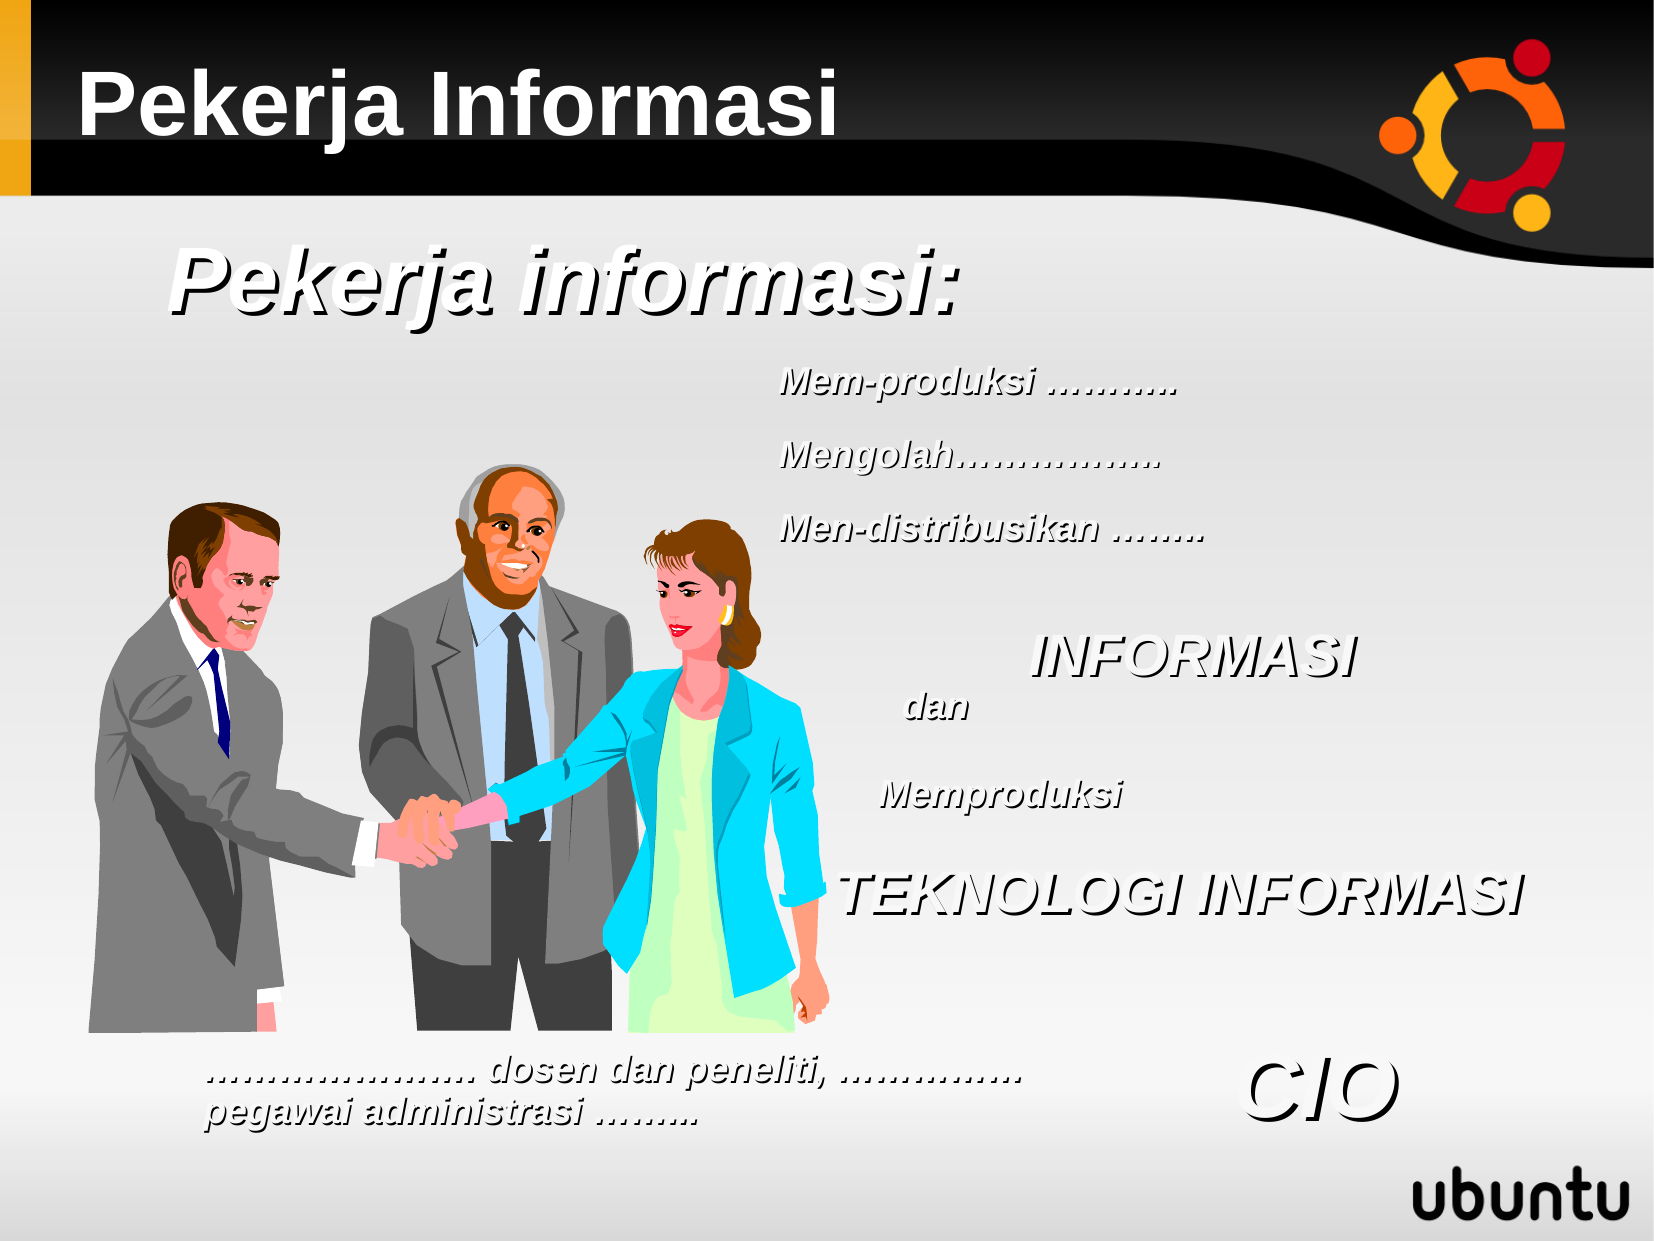

# Pekerja Informasi
Pekerja informasi:
Mem-produksi ………..
Mengolah……………..
Men-distribusikan ……..
INFORMASI
dan
Memproduksi
TEKNOLOGI INFORMASI
CIO
…………………. dosen dan peneliti, ……………pegawai administrasi ……...